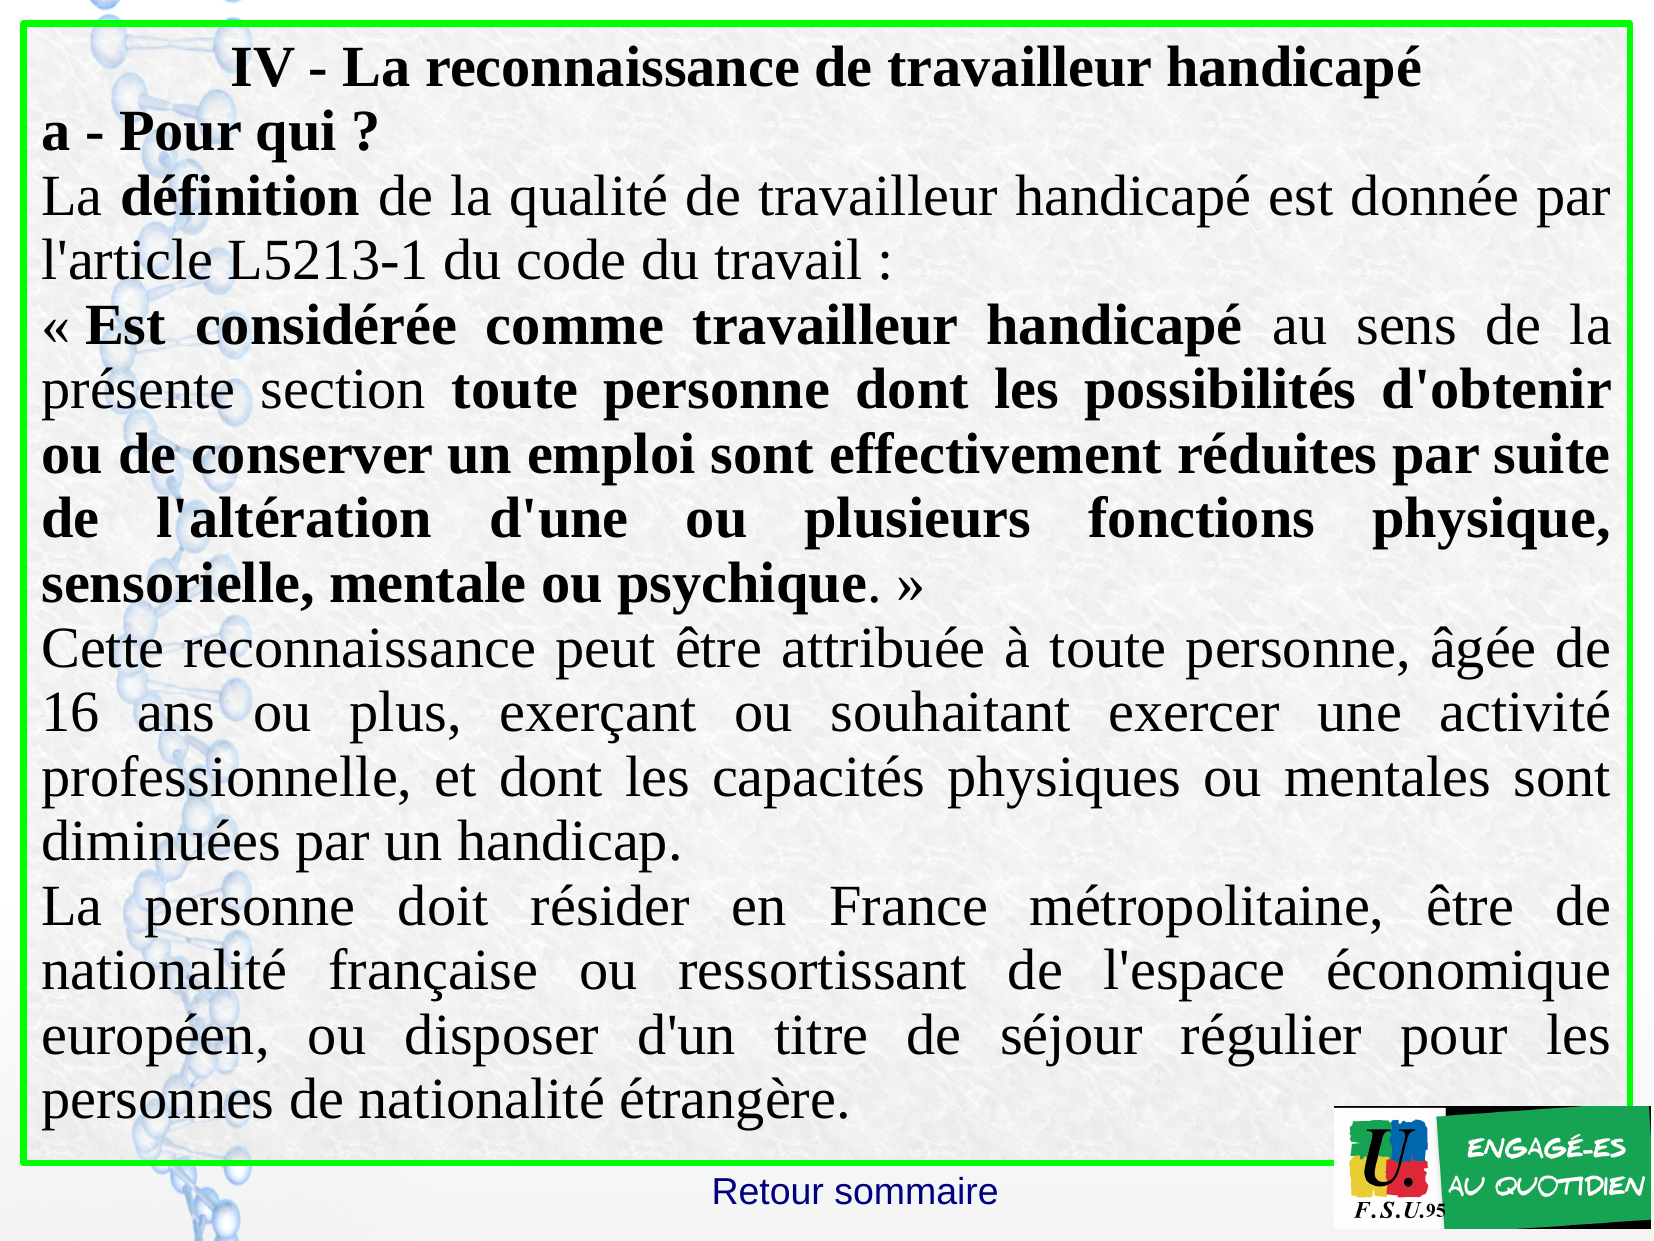

IV - La reconnaissance de travailleur handicapé
a - Pour qui ?
La définition de la qualité de travailleur handicapé est donnée par l'article L5213-1 du code du travail :
« Est considérée comme travailleur handicapé au sens de la présente section toute personne dont les possibilités d'obtenir ou de conserver un emploi sont effectivement réduites par suite de l'altération d'une ou plusieurs fonctions physique, sensorielle, mentale ou psychique. »
Cette reconnaissance peut être attribuée à toute personne, âgée de 16 ans ou plus, exerçant ou souhaitant exercer une activité professionnelle, et dont les capacités physiques ou mentales sont diminuées par un handicap.
La personne doit résider en France métropolitaine, être de nationalité française ou ressortissant de l'espace économique européen, ou disposer d'un titre de séjour régulier pour les personnes de nationalité étrangère.
Retour sommaire